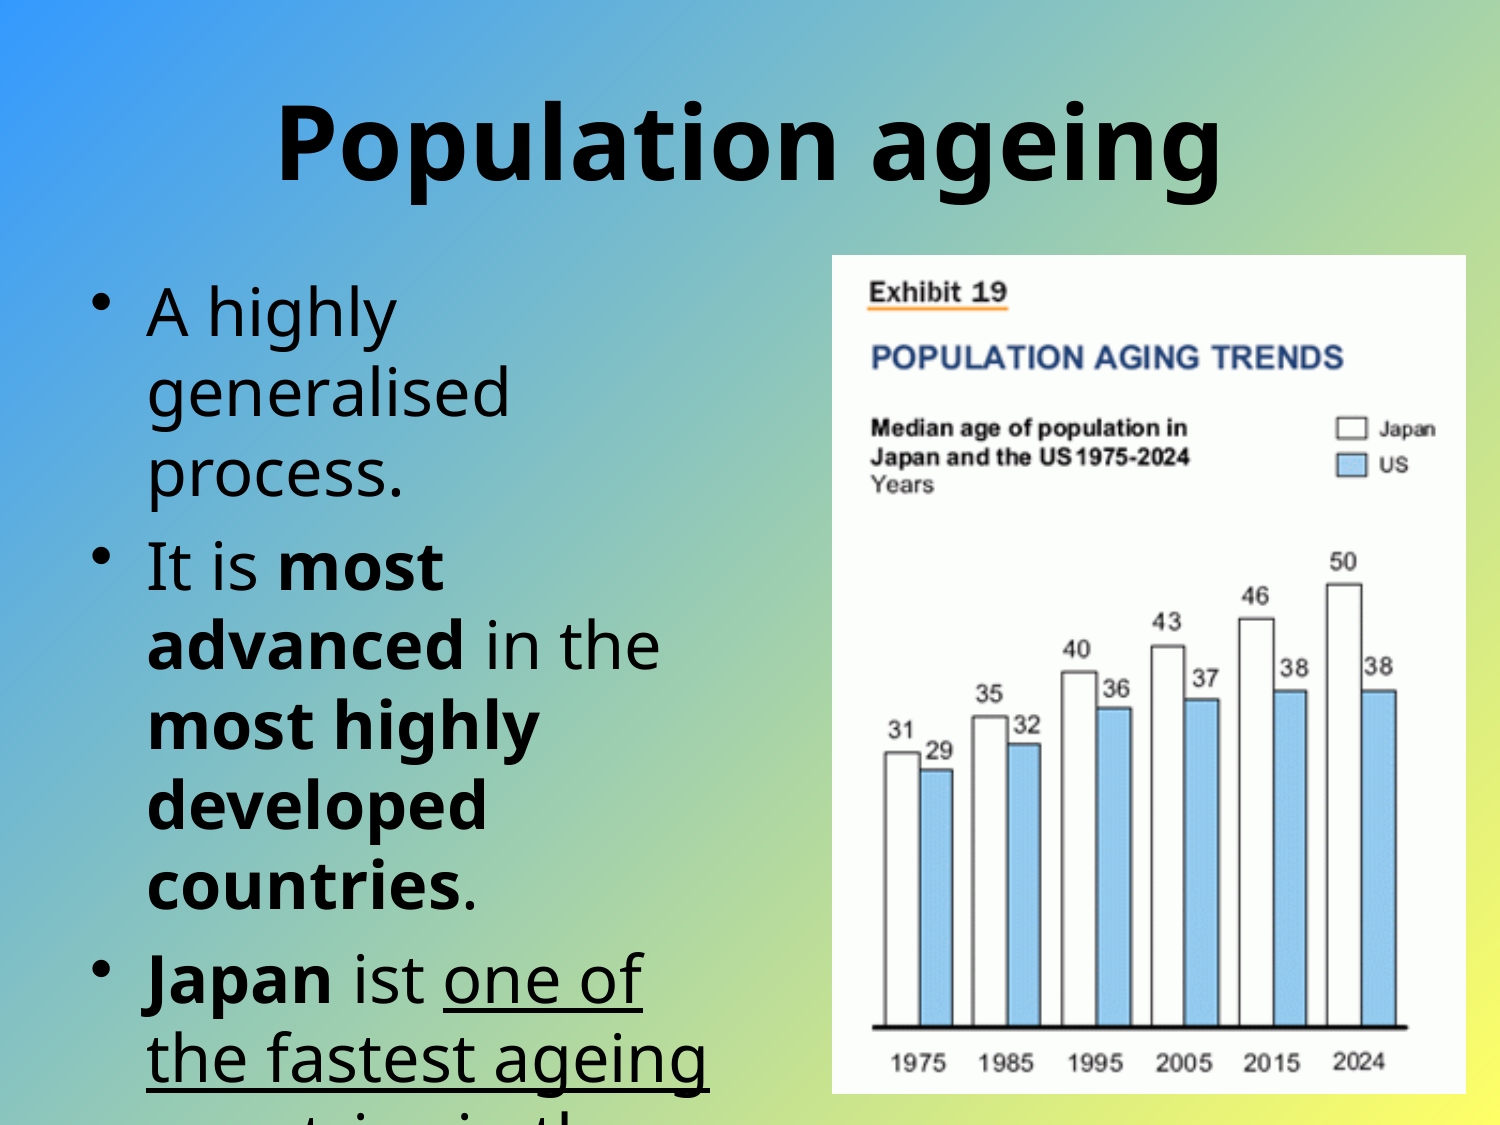

# Population ageing
A highly generalised process.
It is most advanced in the most highly developed countries.
Japan ist one of the fastest ageing countries in the world.